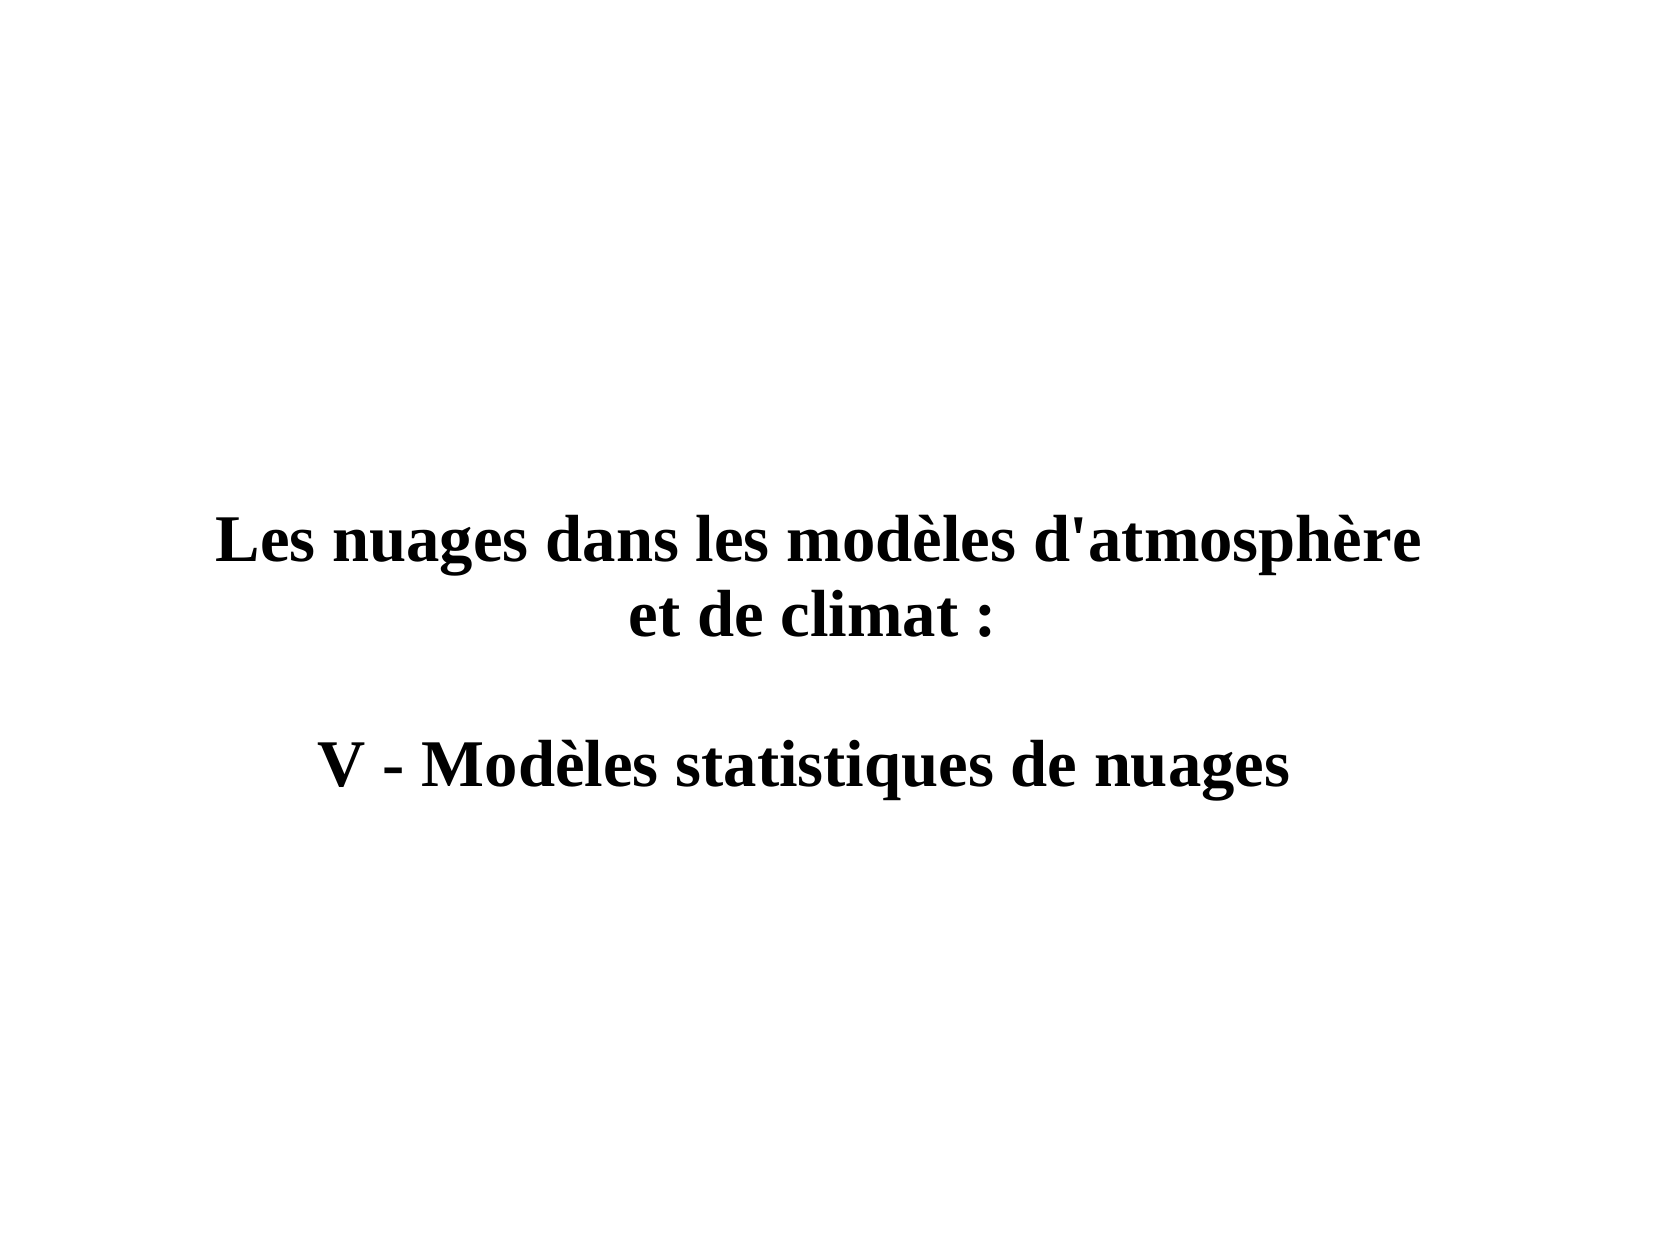

Les nuages dans les modèles d'atmosphère
 et de climat :
V - Modèles statistiques de nuages